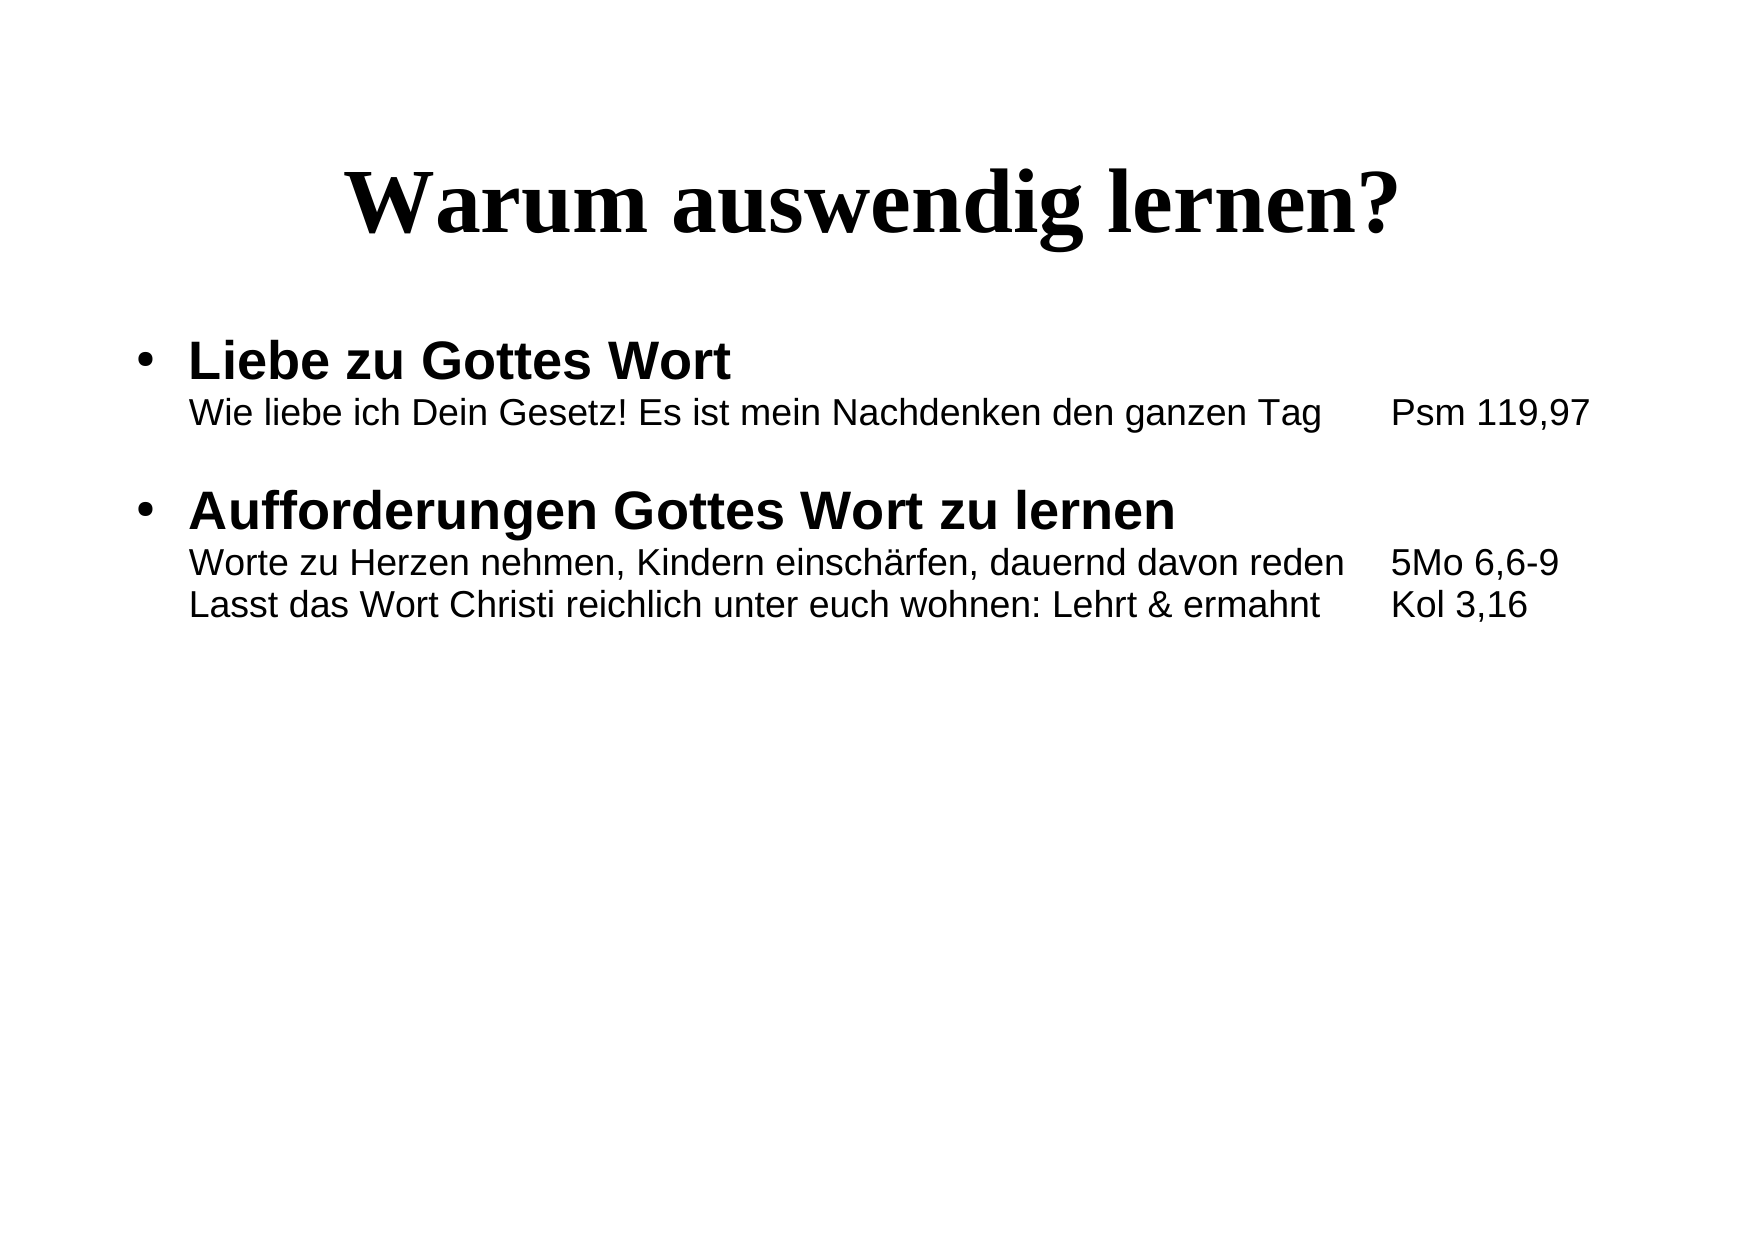

# Warum auswendig lernen?
Liebe zu Gottes Wort
Wie liebe ich Dein Gesetz! Es ist mein Nachdenken den ganzen Tag 	 Psm 119,97
Aufforderungen Gottes Wort zu lernen
Worte zu Herzen nehmen, Kindern einschärfen, dauernd davon reden 	 5Mo 6,6-9
Lasst das Wort Christi reichlich unter euch wohnen: Lehrt & ermahnt 	 Kol 3,16